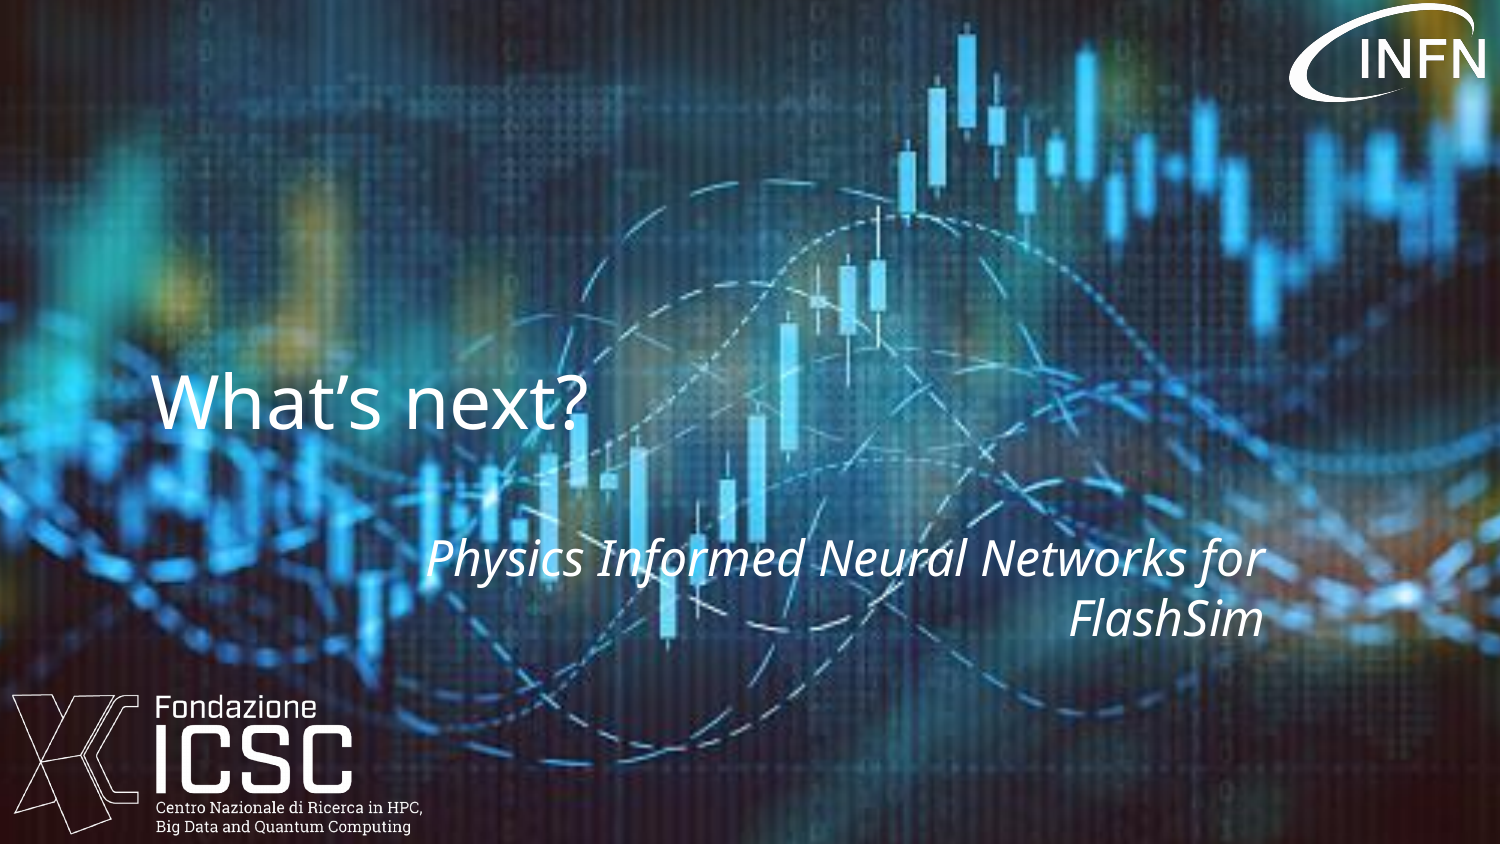

What’s next?
# Physics Informed Neural Networks for FlashSim